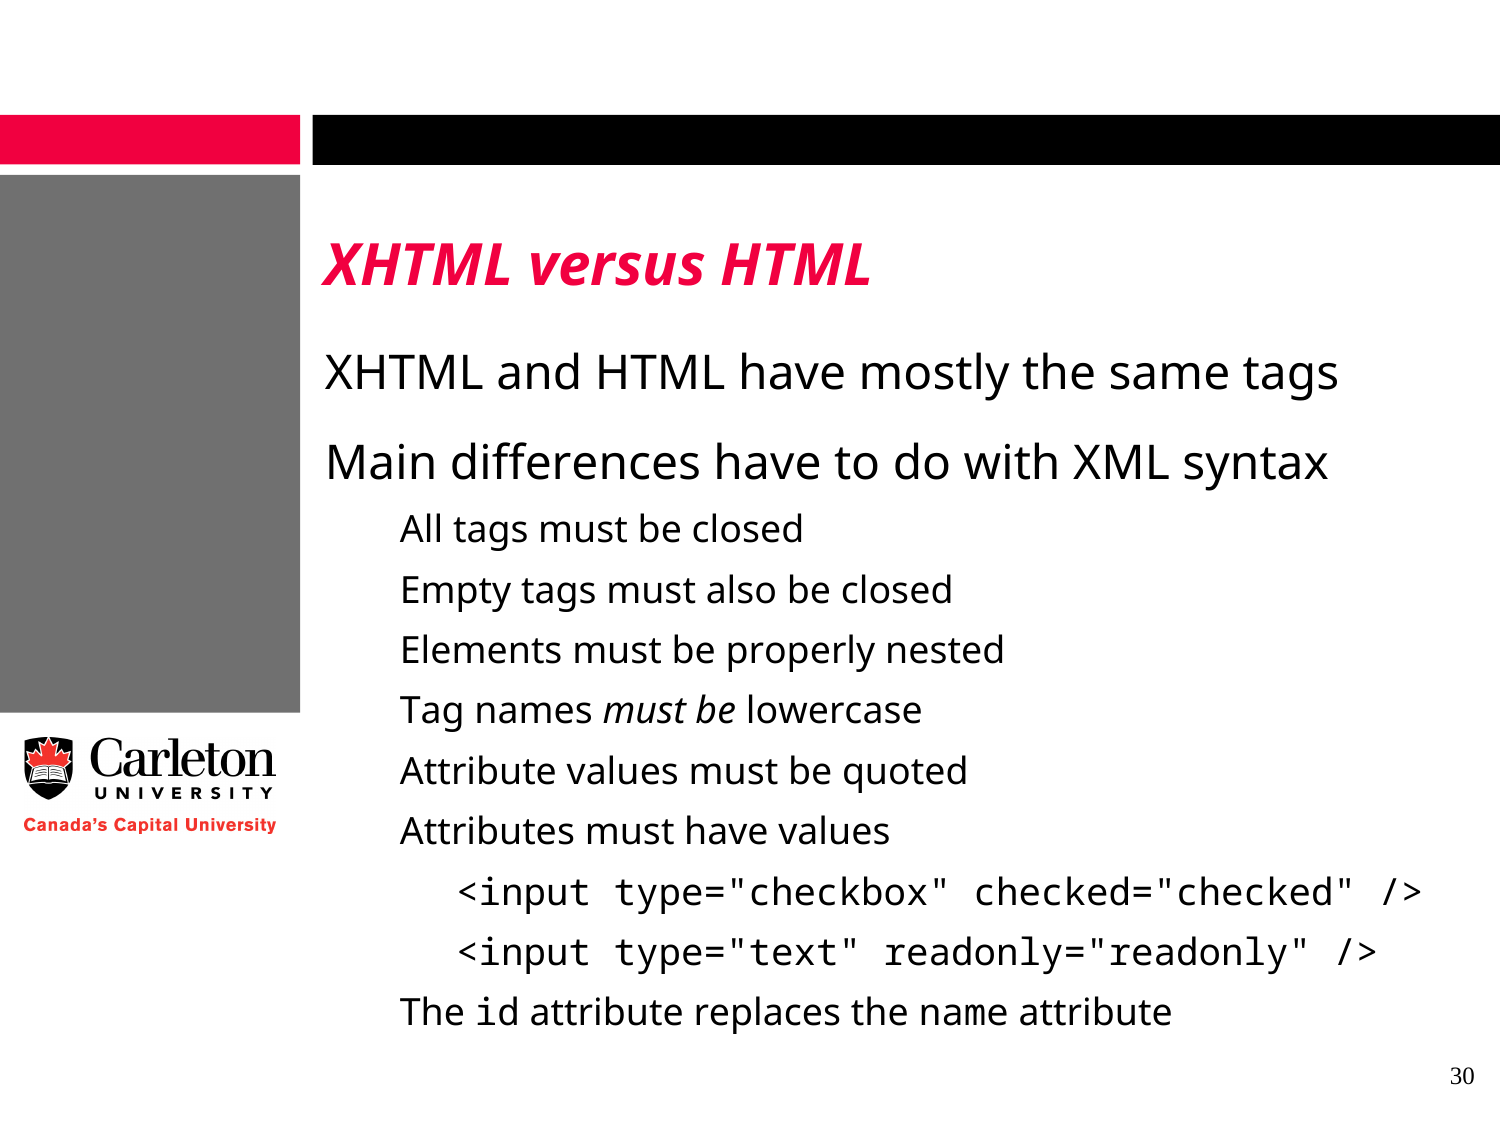

# XHTML versus HTML
XHTML and HTML have mostly the same tags
Main differences have to do with XML syntax
All tags must be closed
Empty tags must also be closed
Elements must be properly nested
Tag names must be lowercase
Attribute values must be quoted
Attributes must have values
<input type="checkbox" checked="checked" />
<input type="text" readonly="readonly" />
The id attribute replaces the name attribute
30